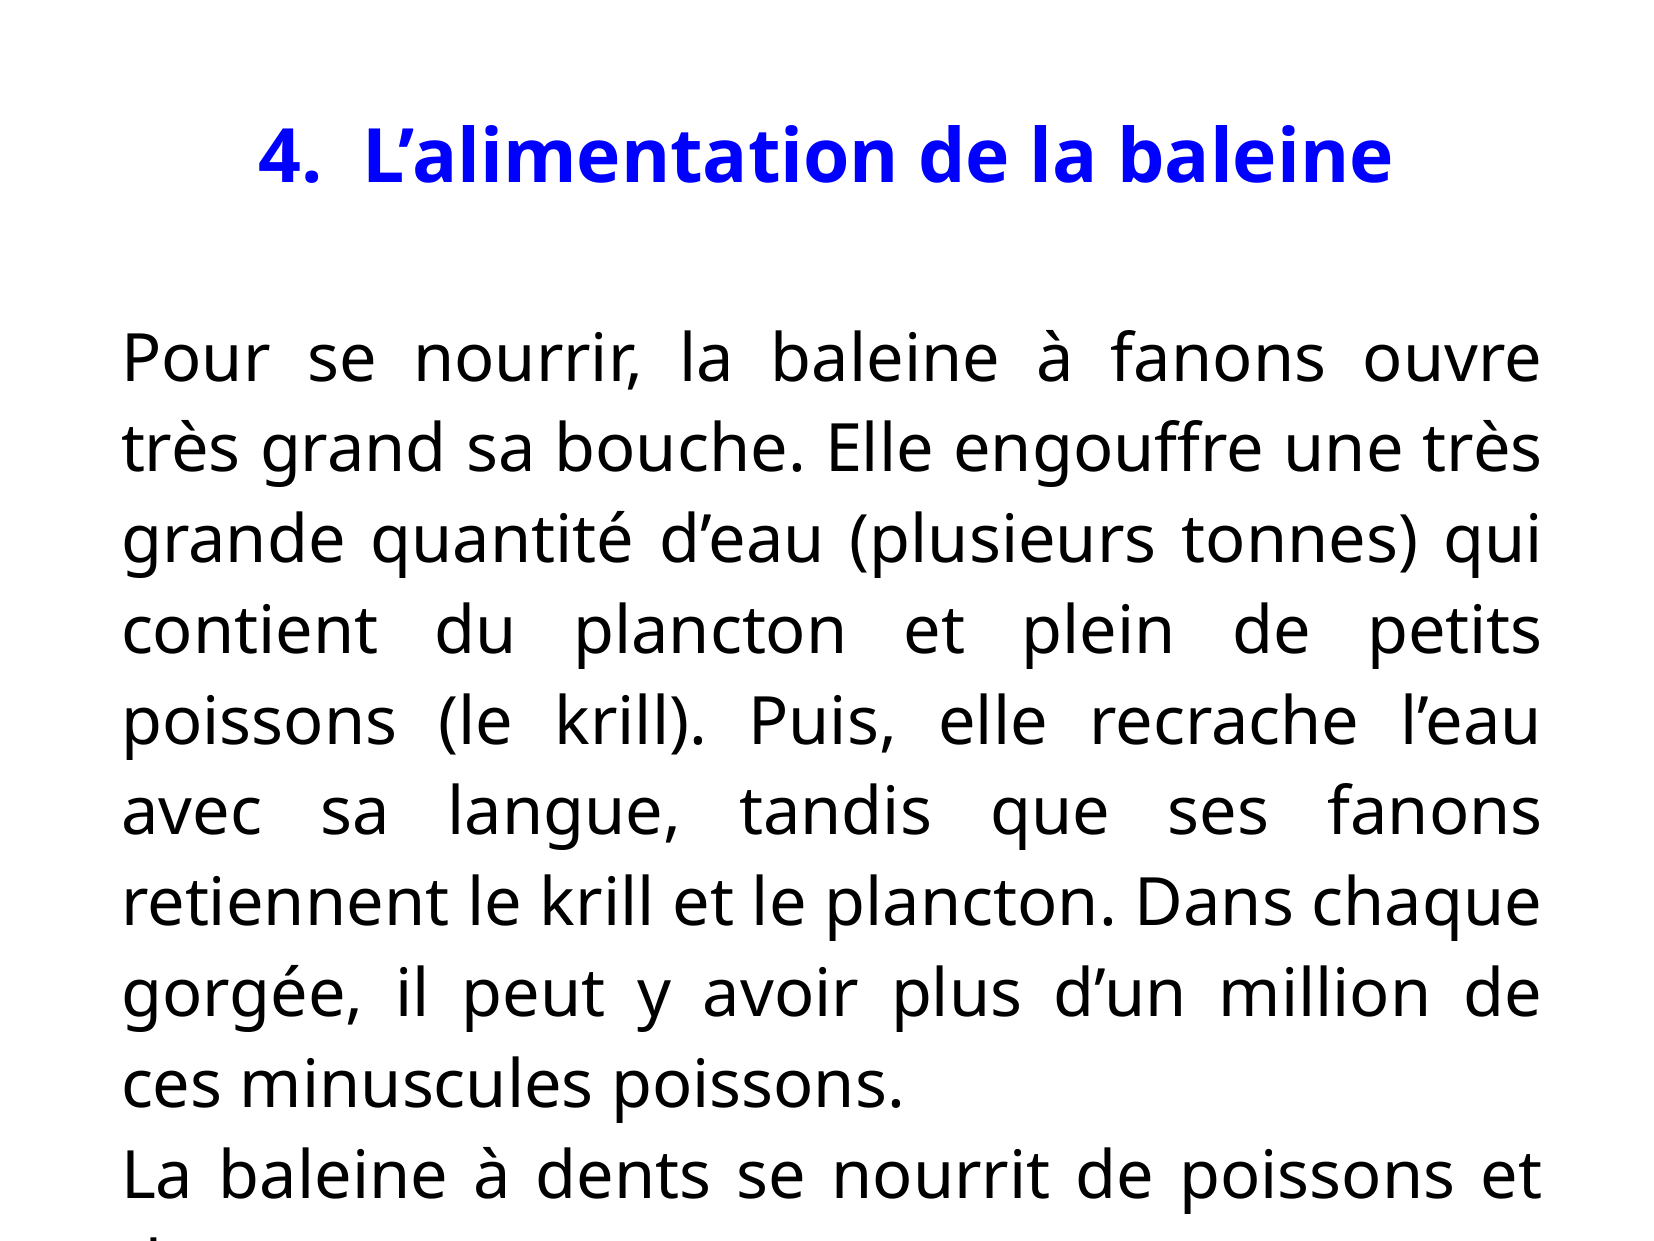

# 4. L’alimentation de la baleine
Pour se nourrir, la baleine à fanons ouvre très grand sa bouche. Elle engouffre une très grande quantité d’eau (plusieurs tonnes) qui contient du plancton et plein de petits poissons (le krill). Puis, elle recrache l’eau avec sa langue, tandis que ses fanons retiennent le krill et le plancton. Dans chaque gorgée, il peut y avoir plus d’un million de ces minuscules poissons.
La baleine à dents se nourrit de poissons et de
céphalopodes (calamars).